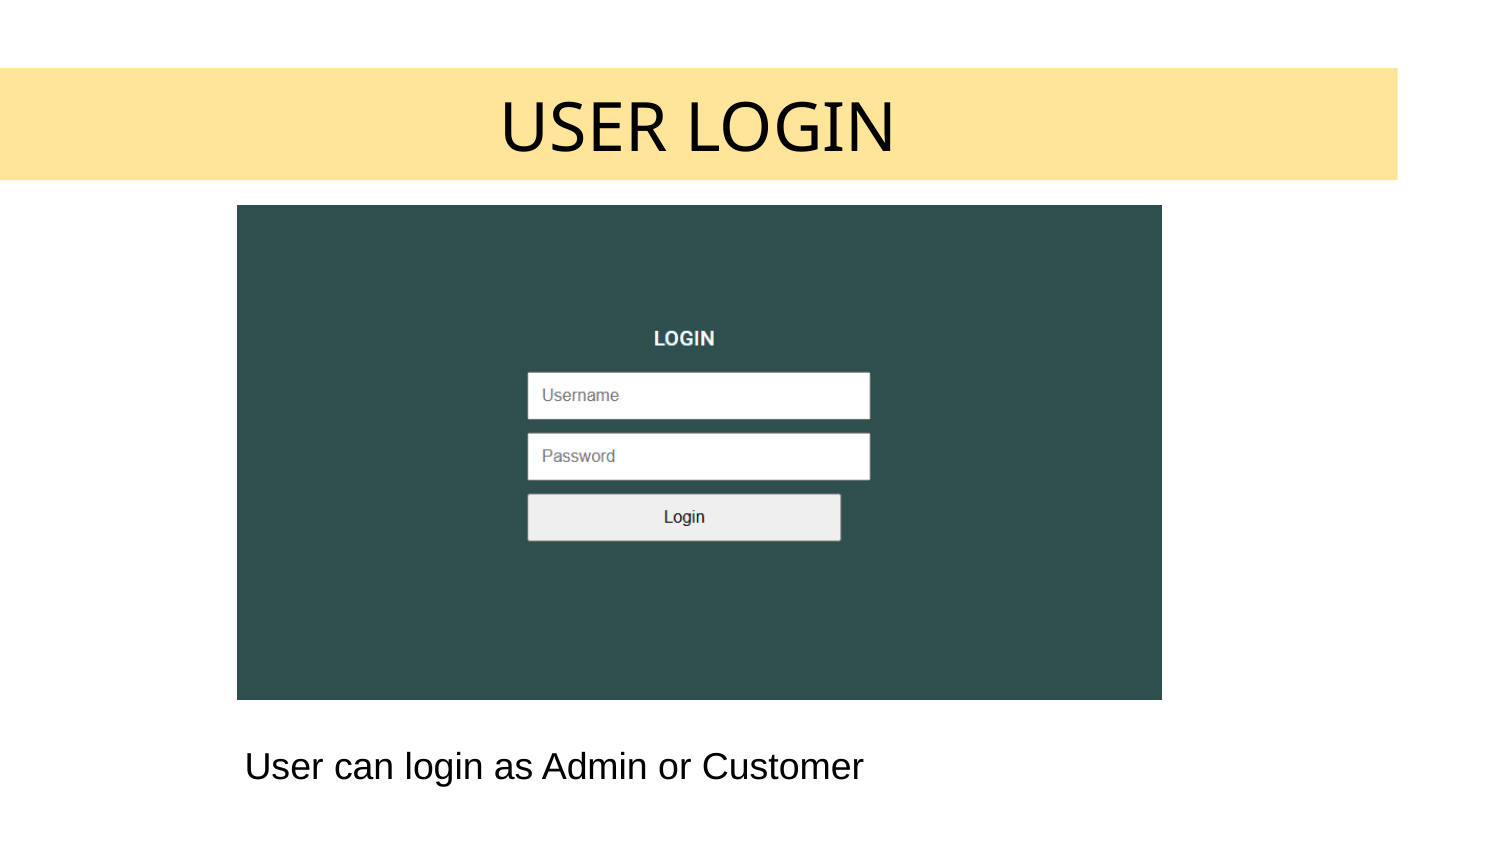

# USER LOGIN
User can login as Admin or Customer